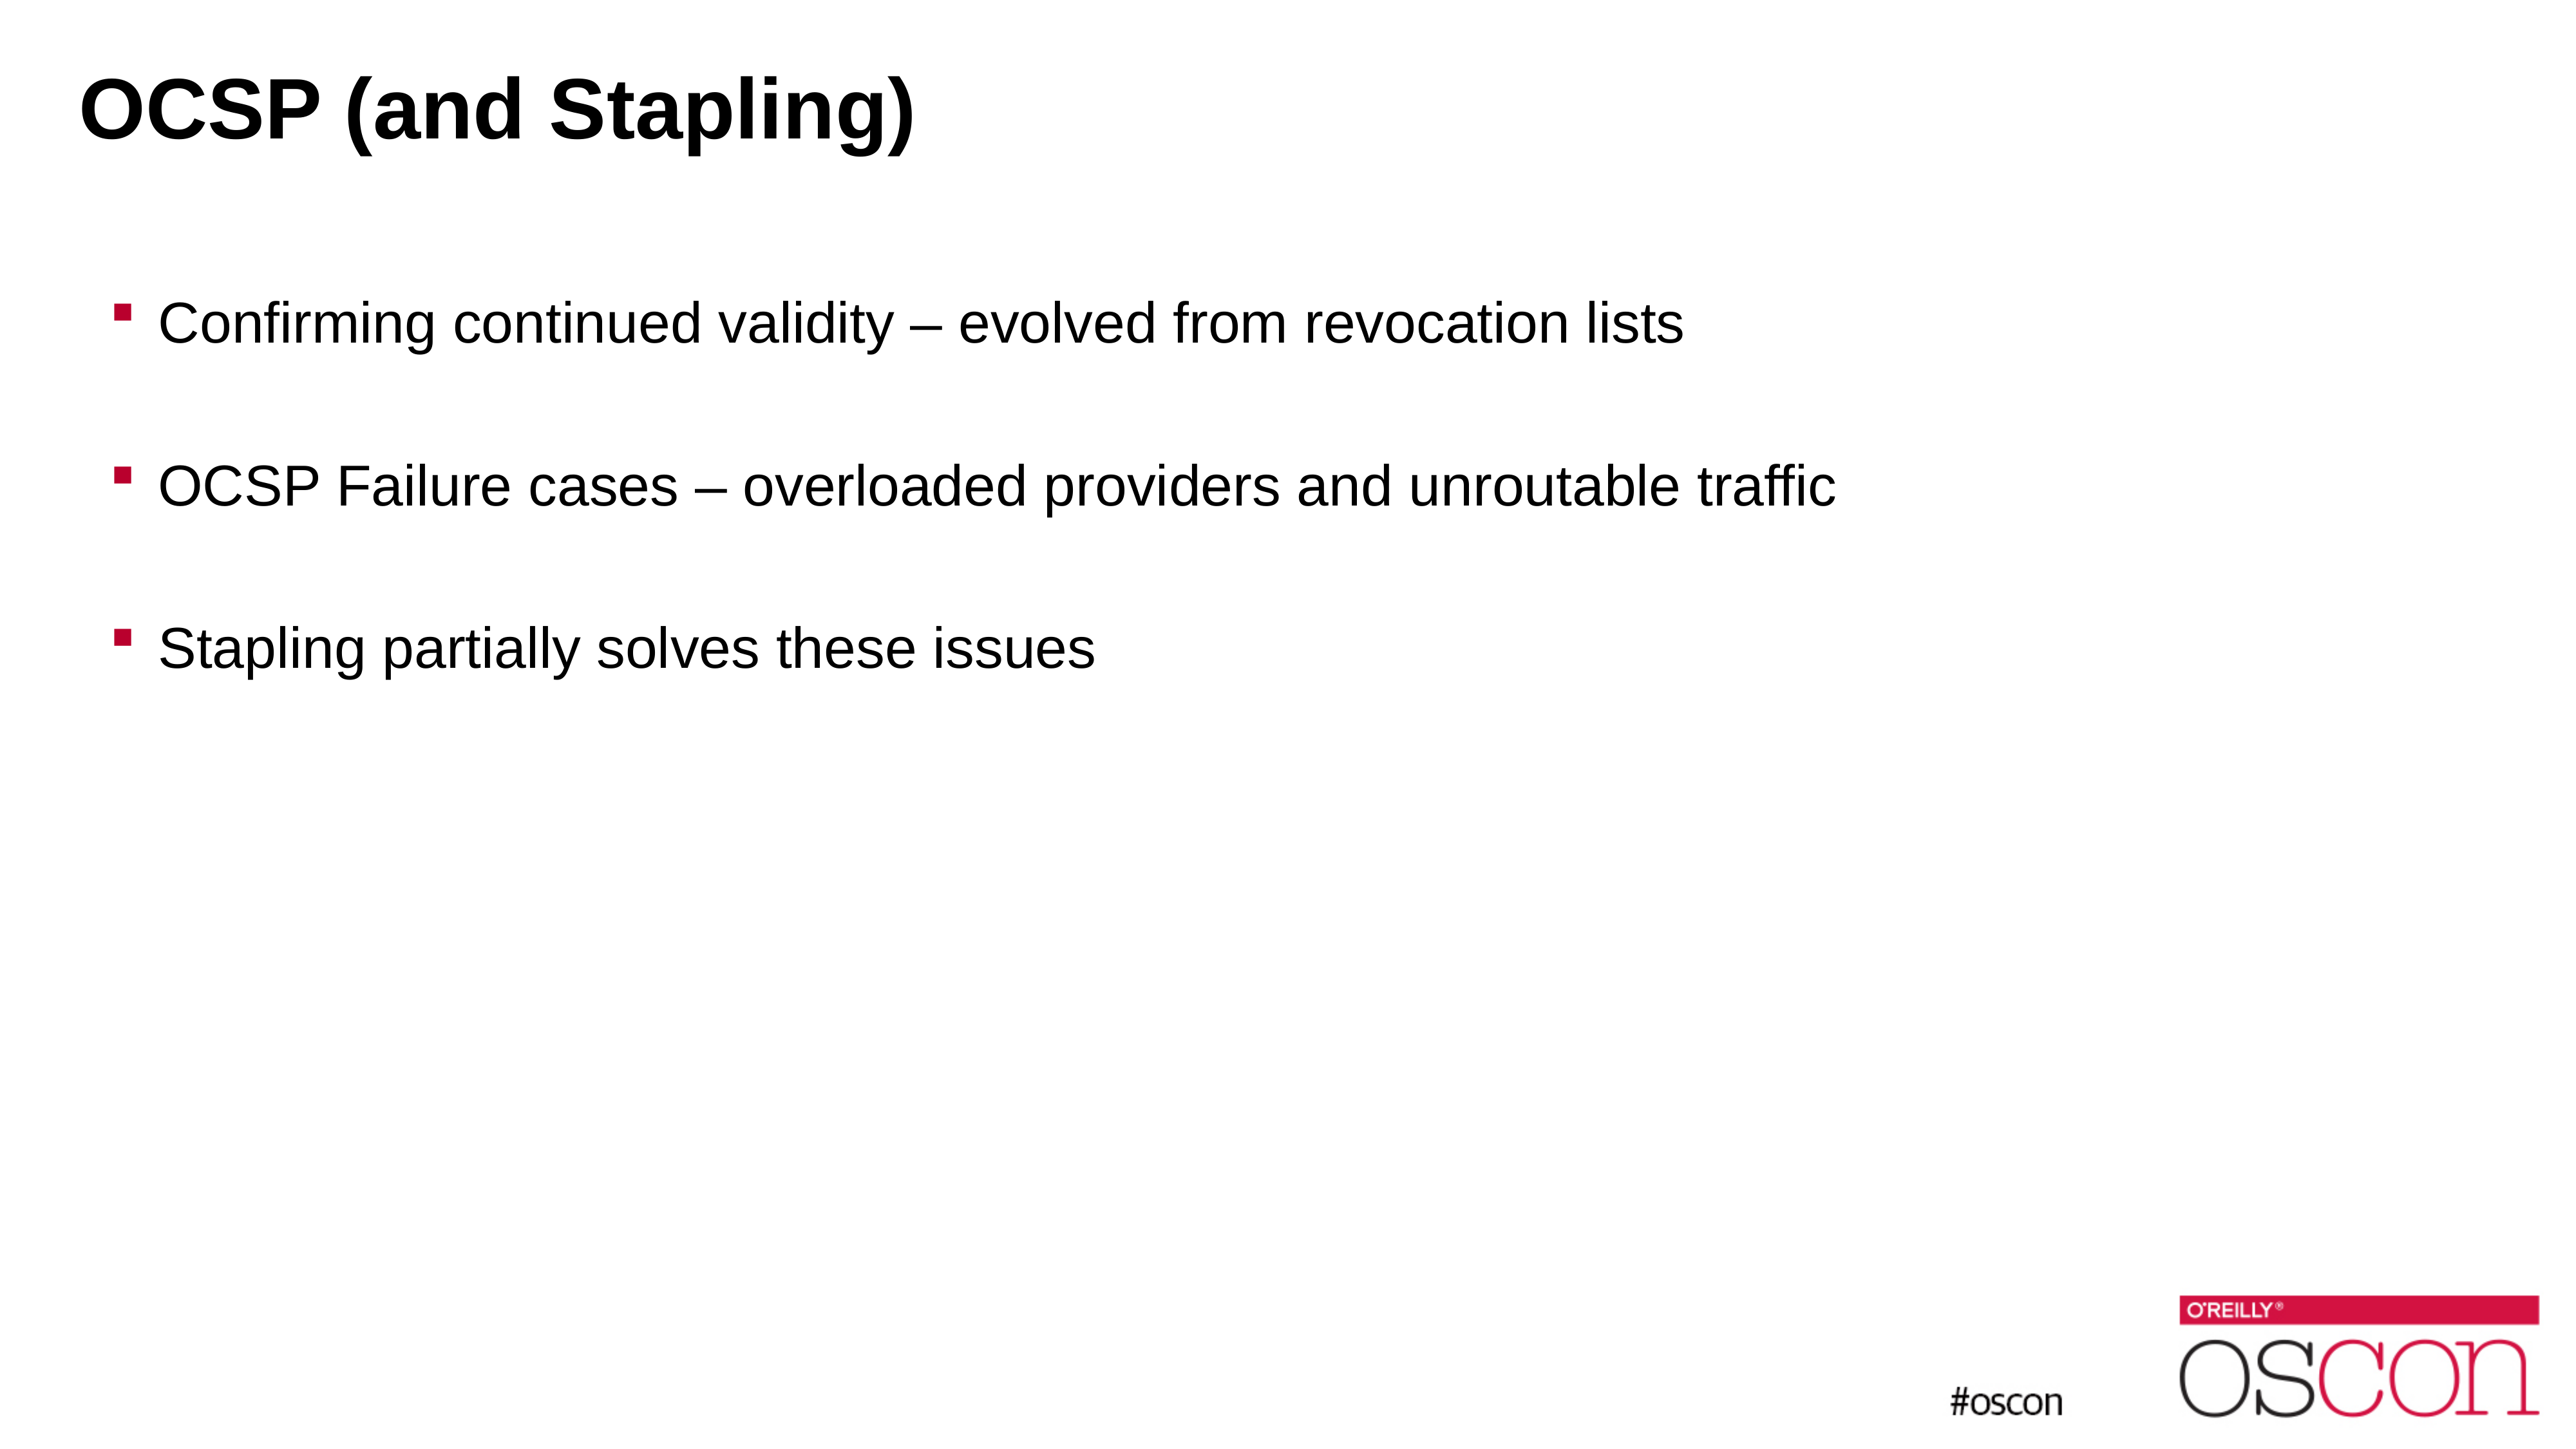

# OCSP (and Stapling)
Confirming continued validity – evolved from revocation lists
OCSP Failure cases – overloaded providers and unroutable traffic
Stapling partially solves these issues